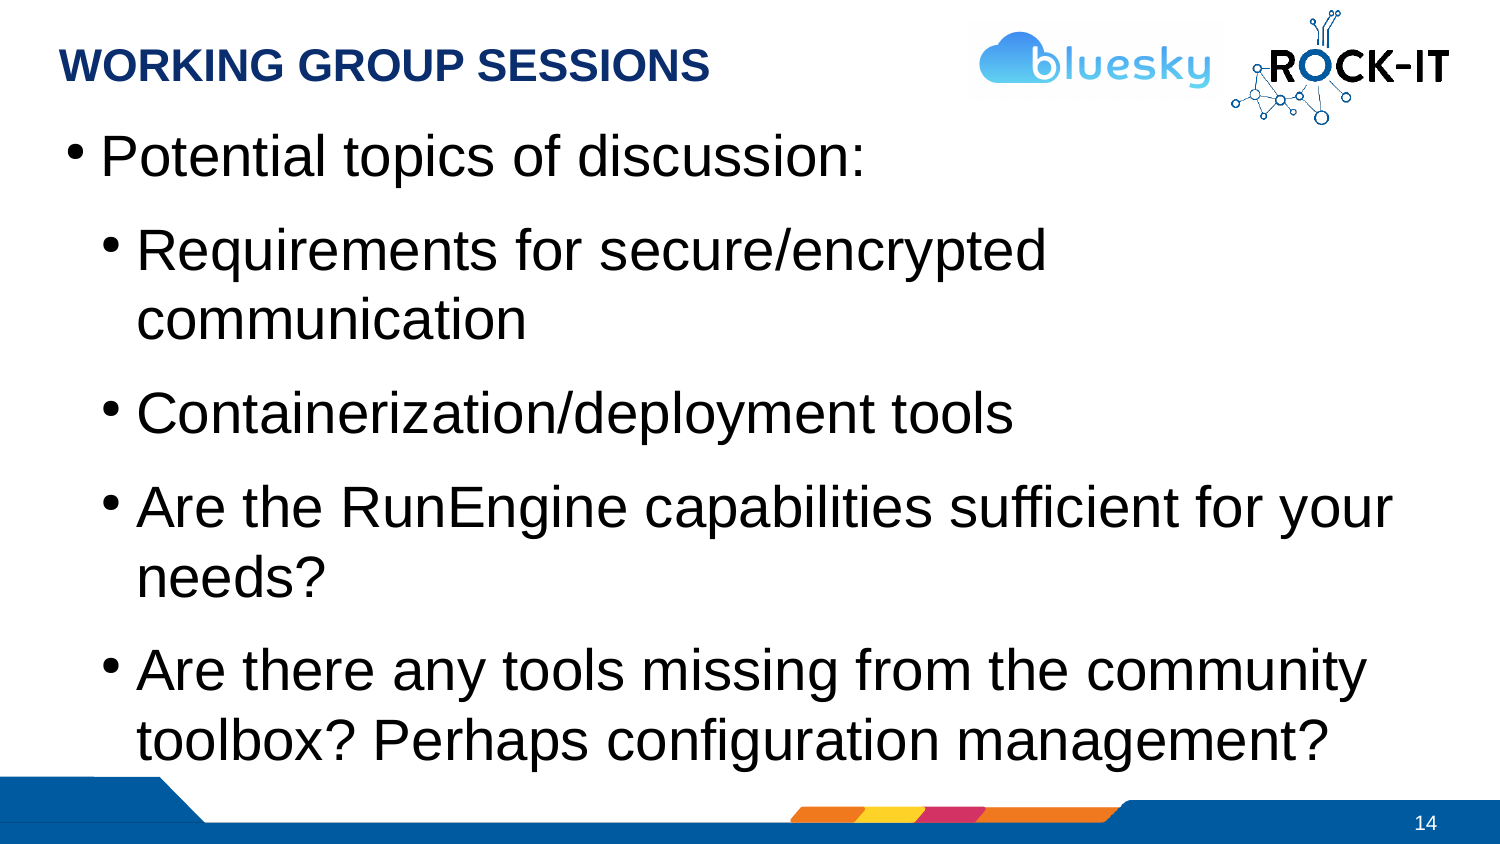

# Working group sessions
Potential topics of discussion:
Requirements for secure/encrypted communication
Containerization/deployment tools
Are the RunEngine capabilities sufficient for your needs?
Are there any tools missing from the community toolbox? Perhaps configuration management?